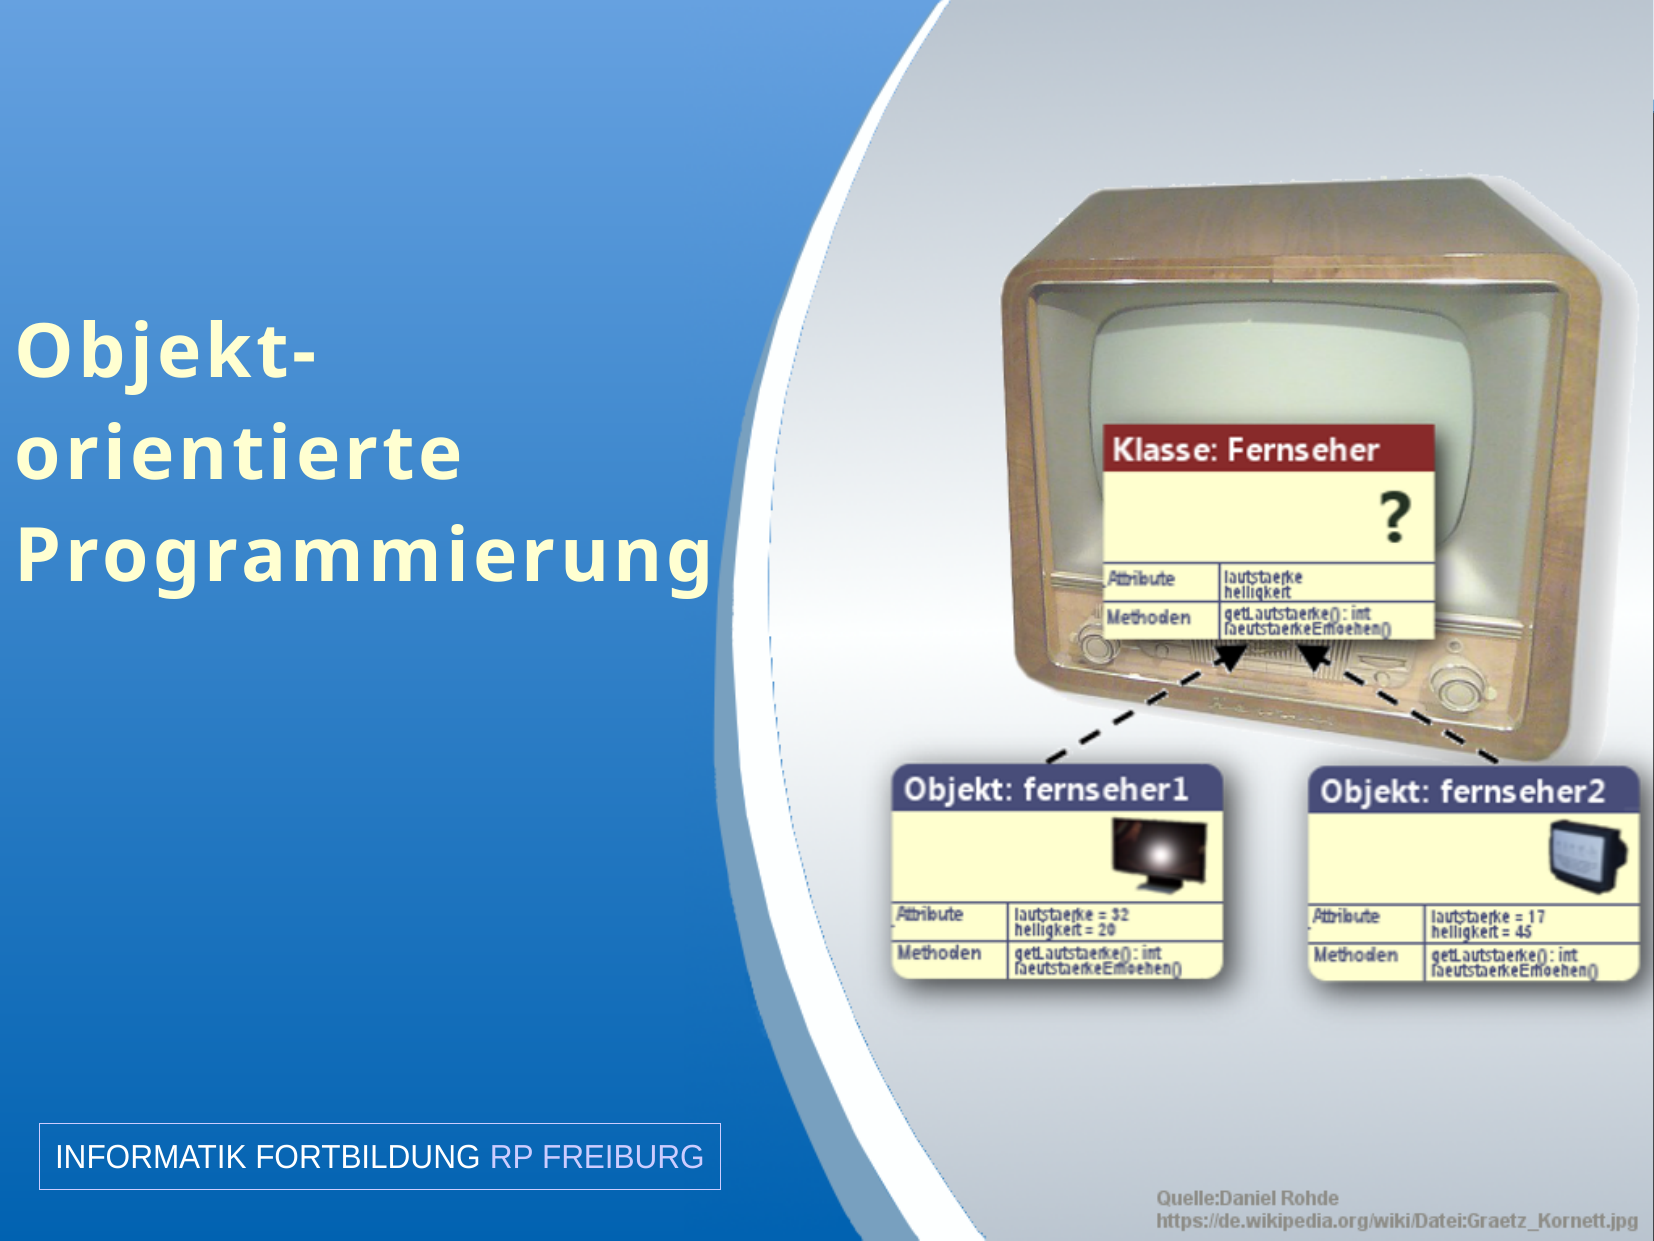

Objekt-
orientierte
Programmierung
INFORMATIK FORTBILDUNG RP FREIBURG
1